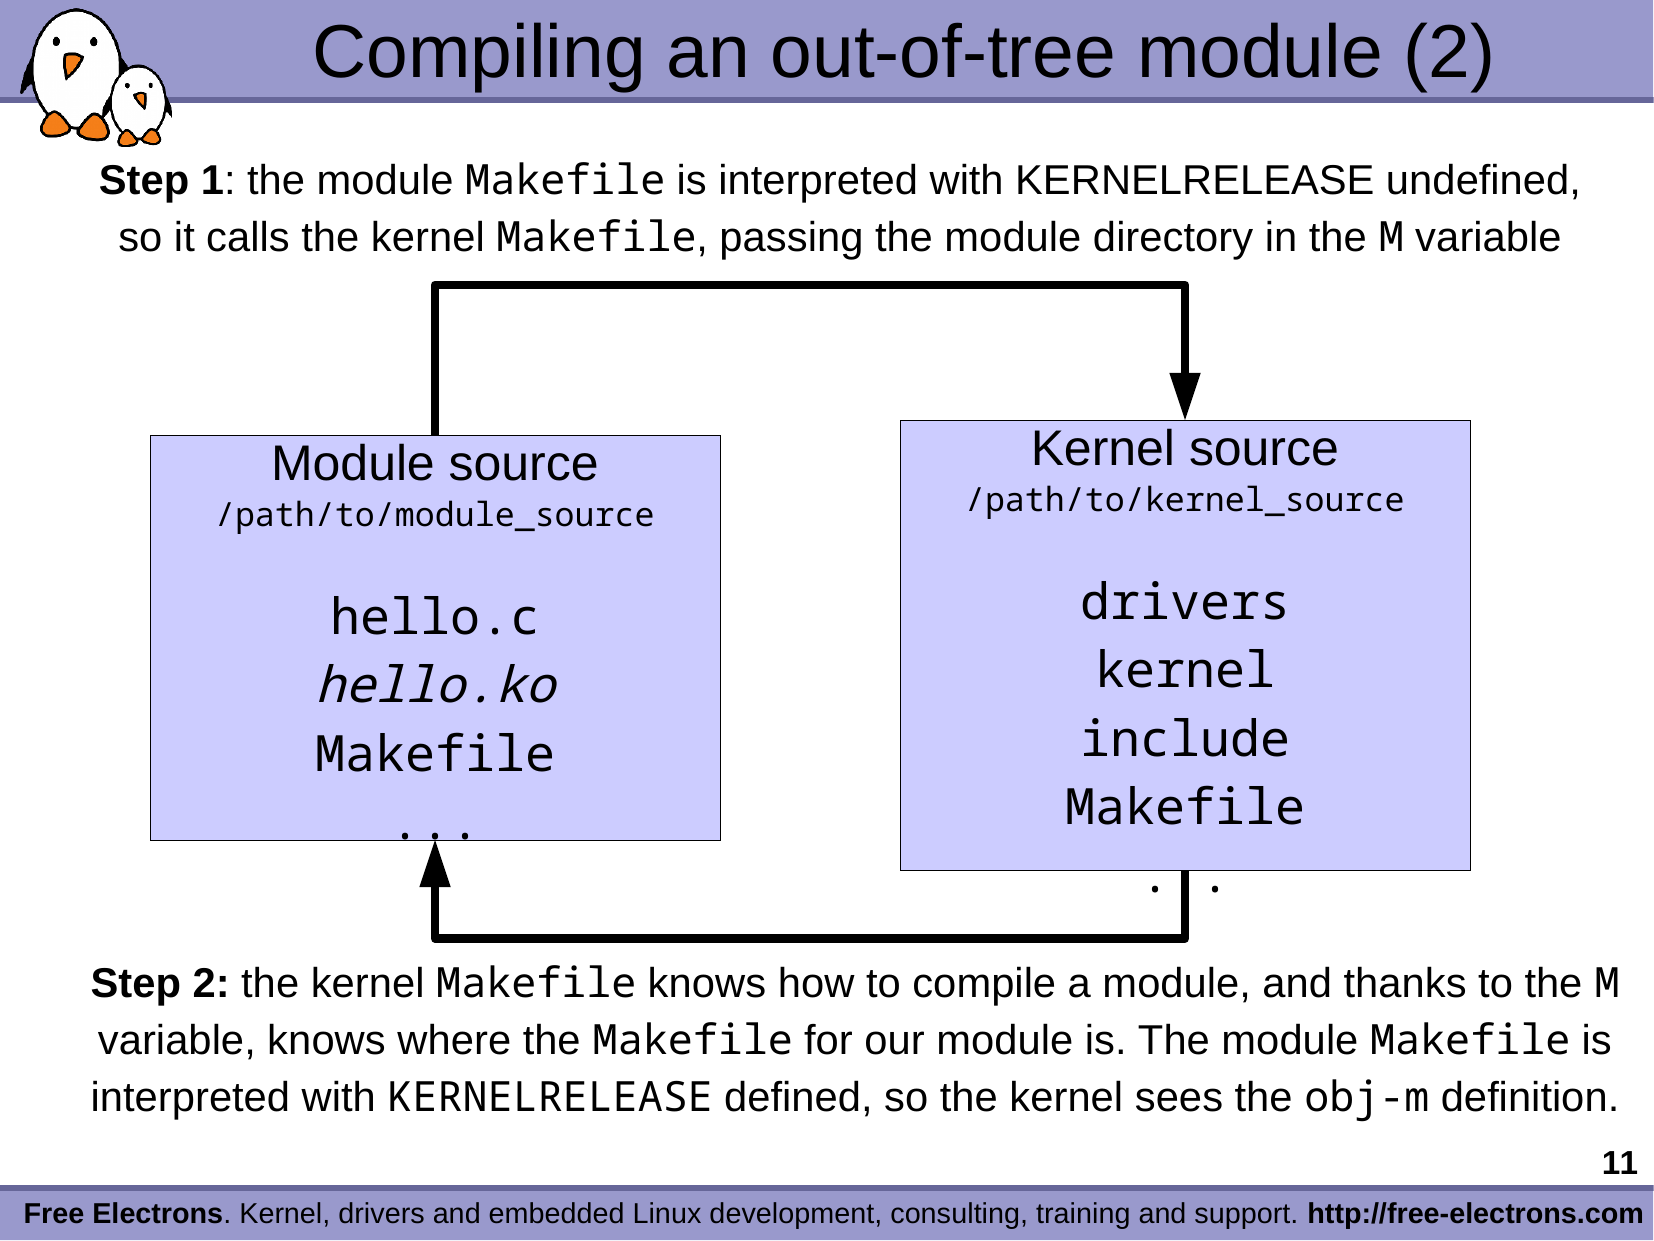

# Compiling an out-of-tree module (2)
Step 1: the module Makefile is interpreted with KERNELRELEASE undefined, so it calls the kernel Makefile, passing the module directory in the M variable
Kernel source
/path/to/kernel_source
drivers
kernel
include
Makefile
...
Module source
/path/to/module_source
hello.c
hello.ko
Makefile
...
Step 2: the kernel Makefile knows how to compile a module, and thanks to the M variable, knows where the Makefile for our module is. The module Makefile is interpreted with KERNELRELEASE defined, so the kernel sees the obj-m definition.